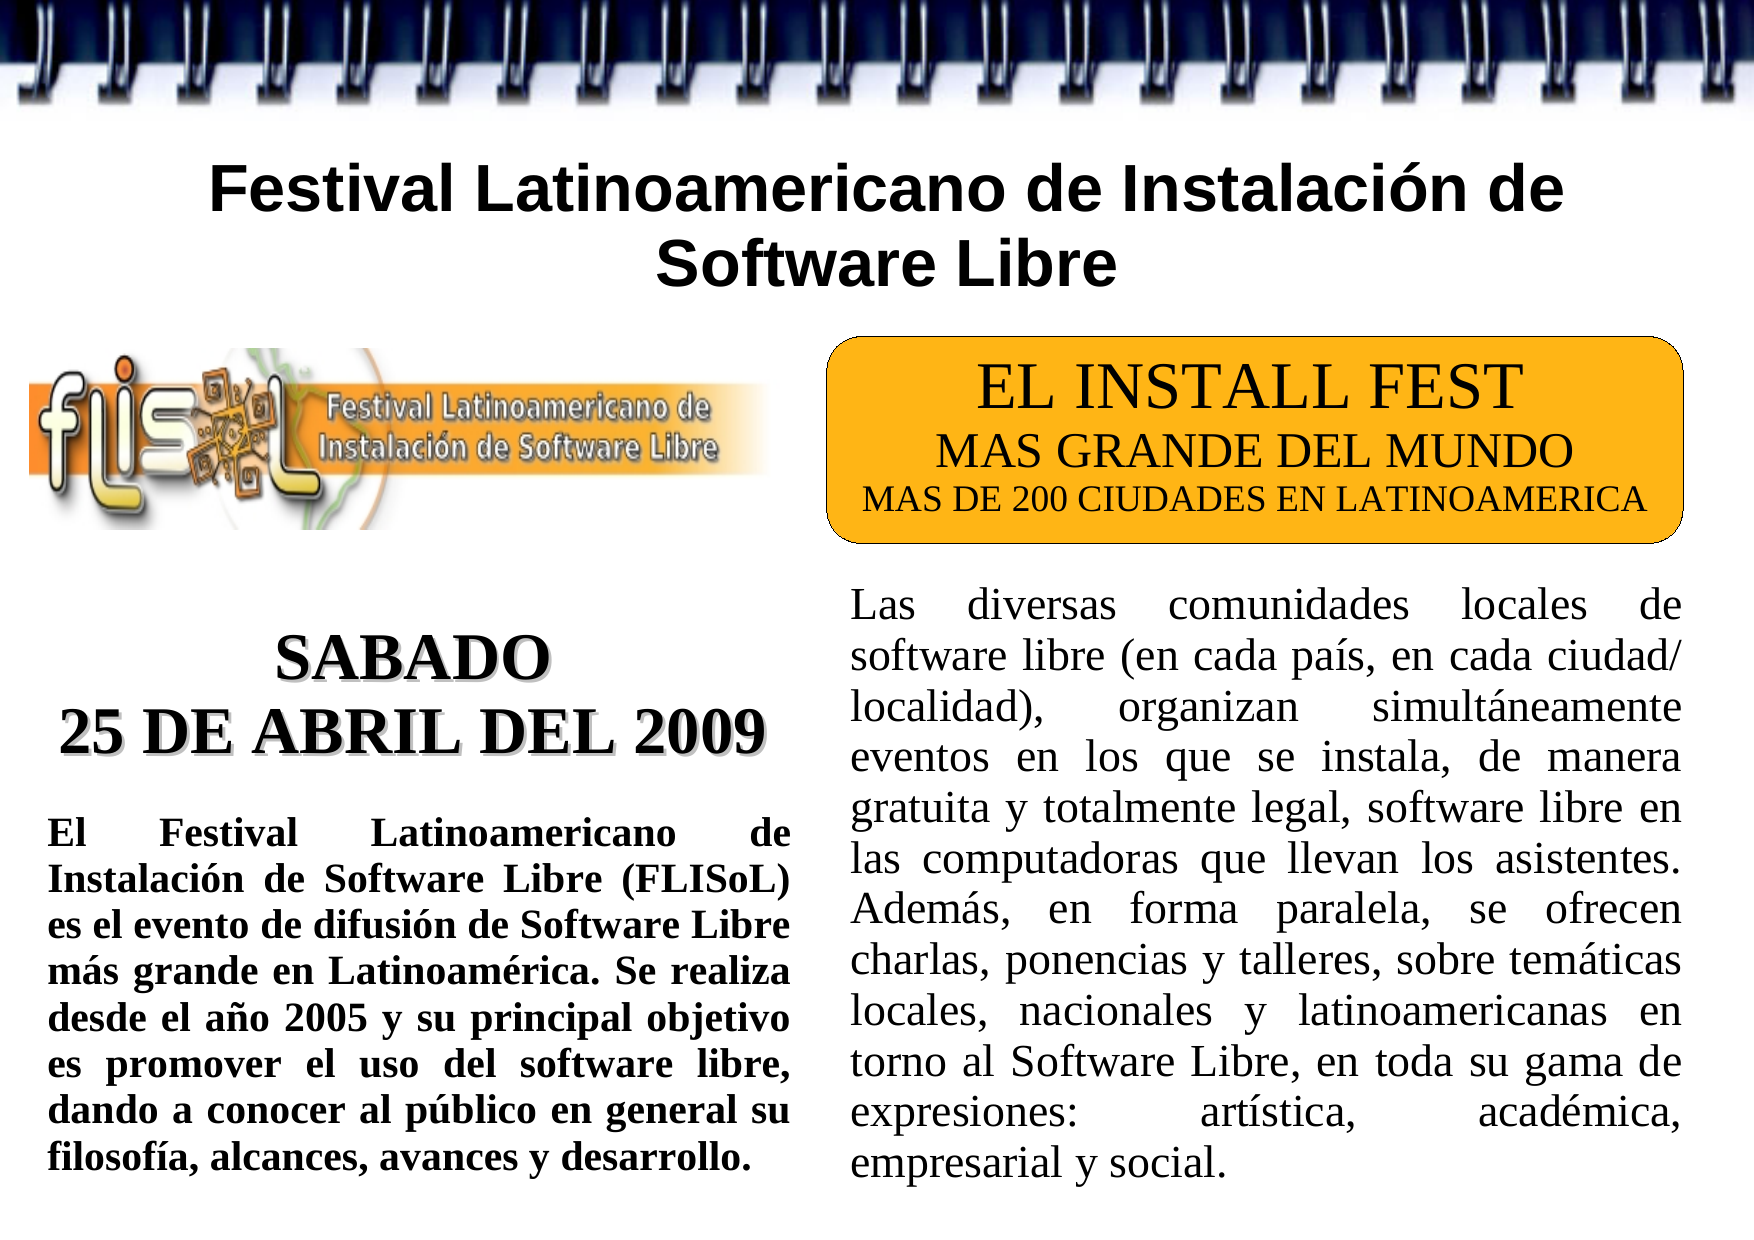

# Festival Latinoamericano de Instalación de Software Libre
EL INSTALL FEST
MAS GRANDE DEL MUNDO
MAS DE 200 CIUDADES EN LATINOAMERICA
Las diversas comunidades locales de software libre (en cada país, en cada ciudad/localidad), organizan simultáneamente eventos en los que se instala, de manera gratuita y totalmente legal, software libre en las computadoras que llevan los asistentes. Además, en forma paralela, se ofrecen charlas, ponencias y talleres, sobre temáticas locales, nacionales y latinoamericanas en torno al Software Libre, en toda su gama de expresiones: artística, académica, empresarial y social.
SABADO
25 DE ABRIL DEL 2009
El Festival Latinoamericano de Instalación de Software Libre (FLISoL) es el evento de difusión de Software Libre más grande en Latinoamérica. Se realiza desde el año 2005 y su principal objetivo es promover el uso del software libre, dando a conocer al público en general su filosofía, alcances, avances y desarrollo.